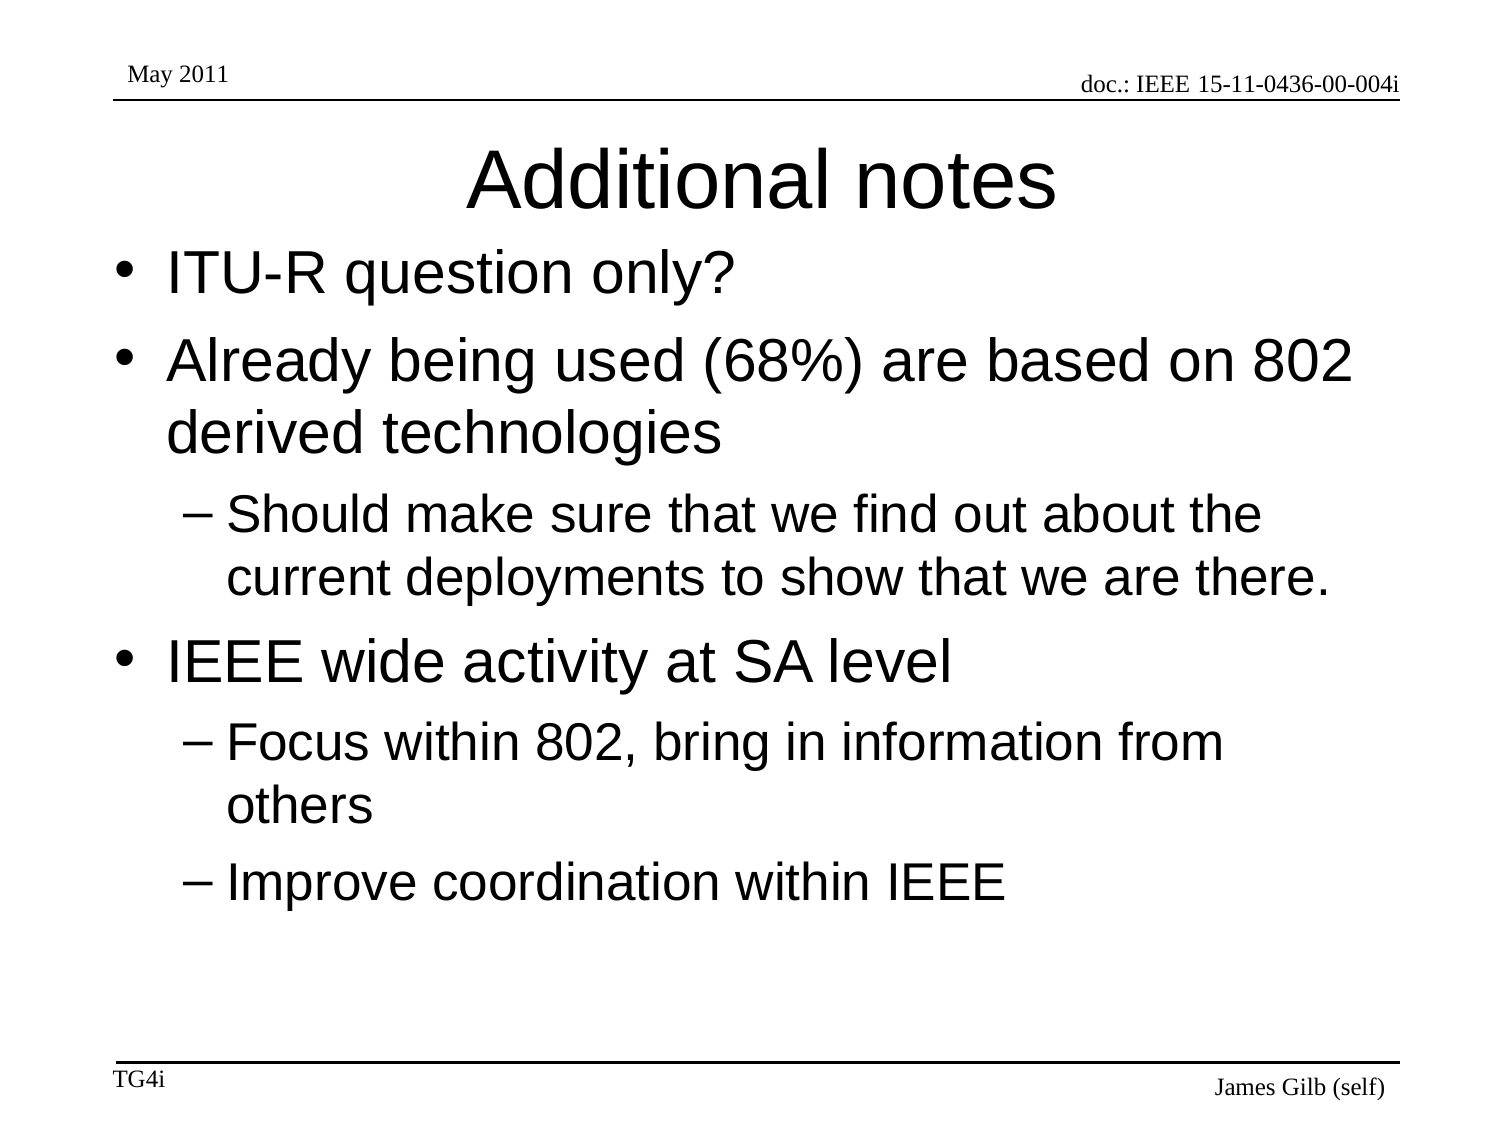

# Additional notes
ITU-R question only?
Already being used (68%) are based on 802 derived technologies
Should make sure that we find out about the current deployments to show that we are there.
IEEE wide activity at SA level
Focus within 802, bring in information from others
Improve coordination within IEEE